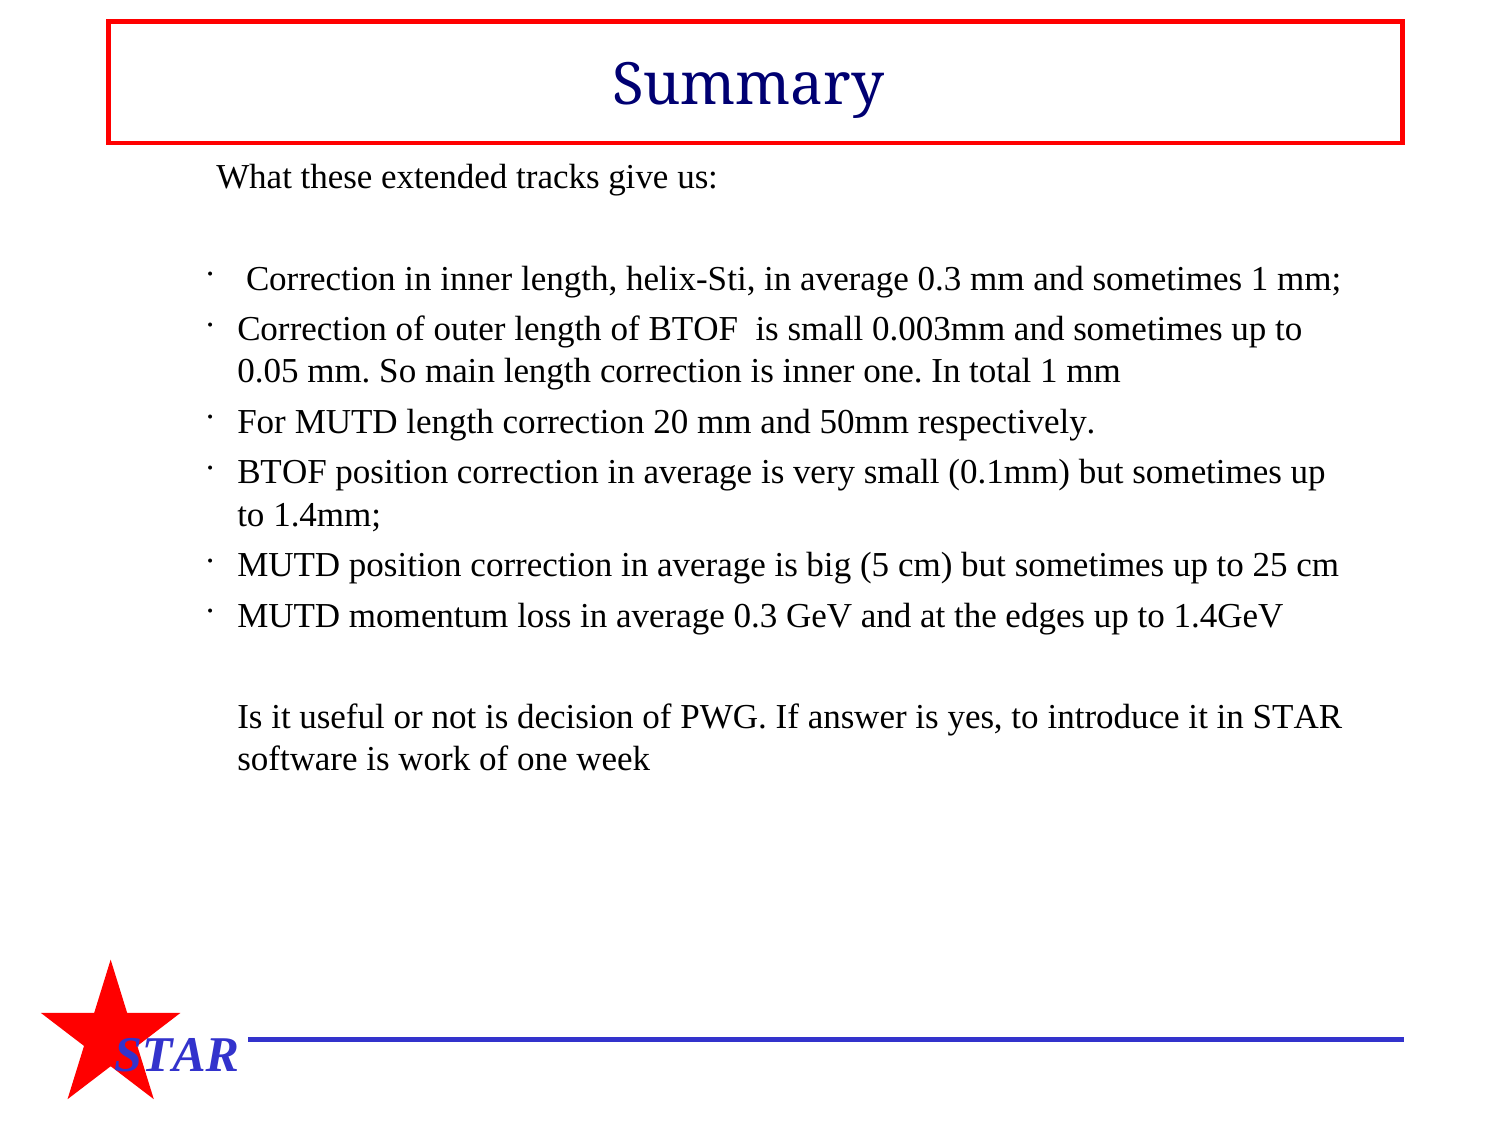

# Summary
 What these extended tracks give us:
 Correction in inner length, helix-Sti, in average 0.3 mm and sometimes 1 mm;
Correction of outer length of BTOF is small 0.003mm and sometimes up to 0.05 mm. So main length correction is inner one. In total 1 mm
For MUTD length correction 20 mm and 50mm respectively.
BTOF position correction in average is very small (0.1mm) but sometimes up to 1.4mm;
MUTD position correction in average is big (5 cm) but sometimes up to 25 cm
MUTD momentum loss in average 0.3 GeV and at the edges up to 1.4GeV
Is it useful or not is decision of PWG. If answer is yes, to introduce it in STAR software is work of one week